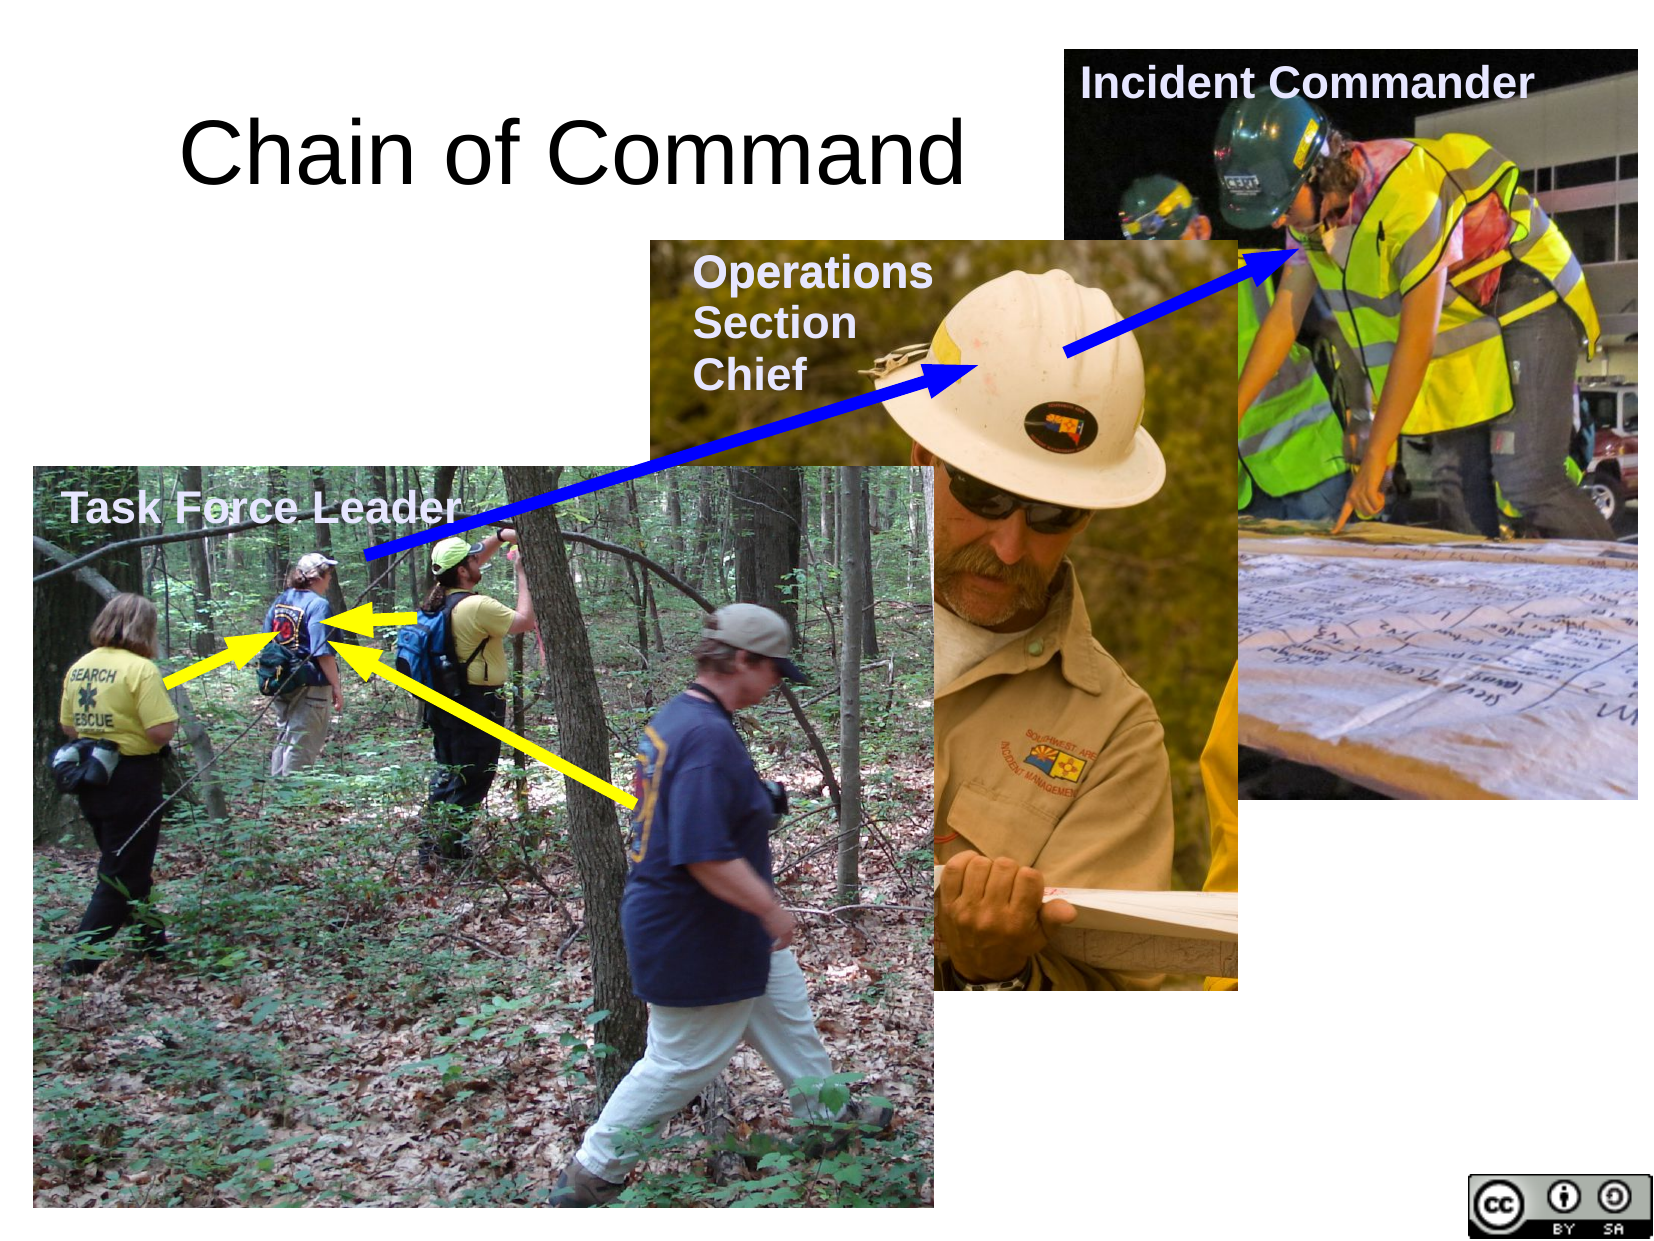

# Chain of Command
Incident Commander
Operations
Section
Chief
Operations
Task Force Leader